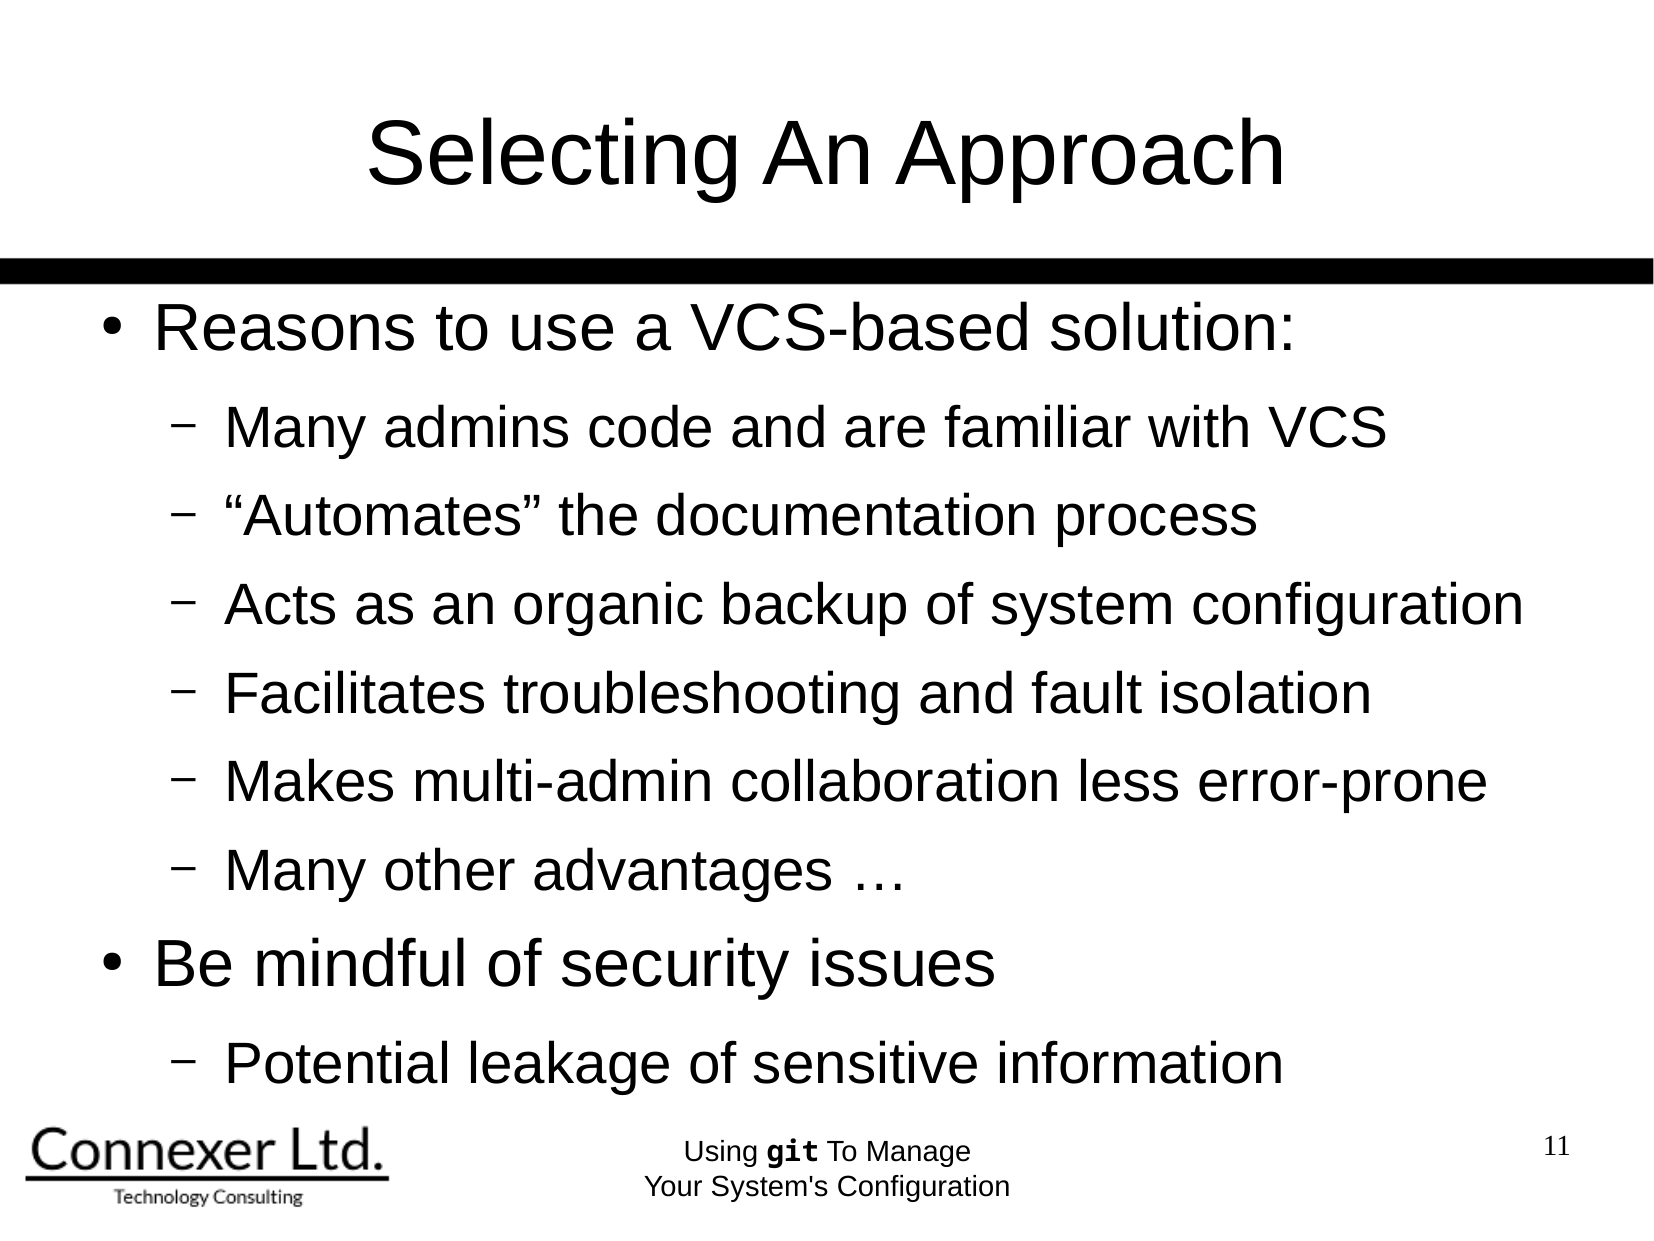

# Selecting An Approach
Reasons to use a VCS-based solution:
Many admins code and are familiar with VCS
“Automates” the documentation process
Acts as an organic backup of system configuration
Facilitates troubleshooting and fault isolation
Makes multi-admin collaboration less error-prone
Many other advantages …
Be mindful of security issues
Potential leakage of sensitive information
11